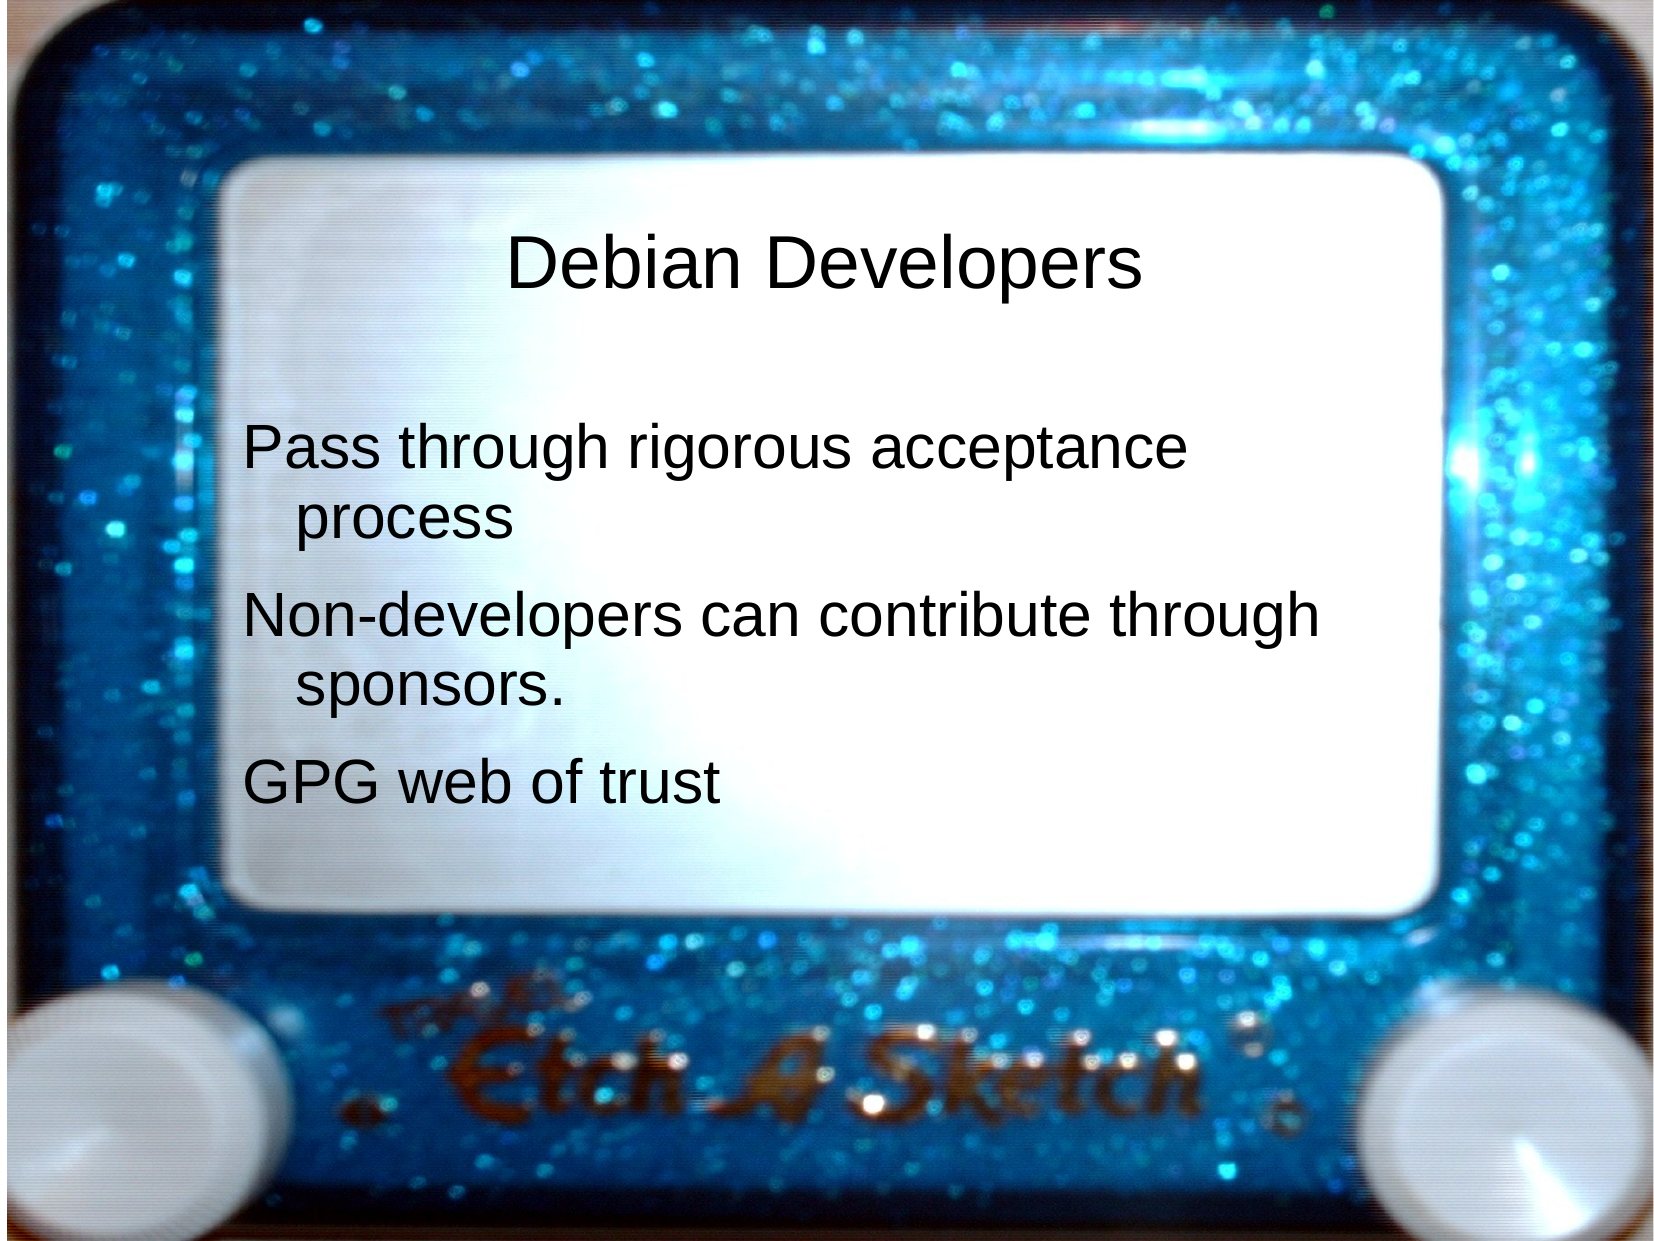

# Debian Developers
Pass through rigorous acceptance process
Non-developers can contribute through sponsors.
GPG web of trust